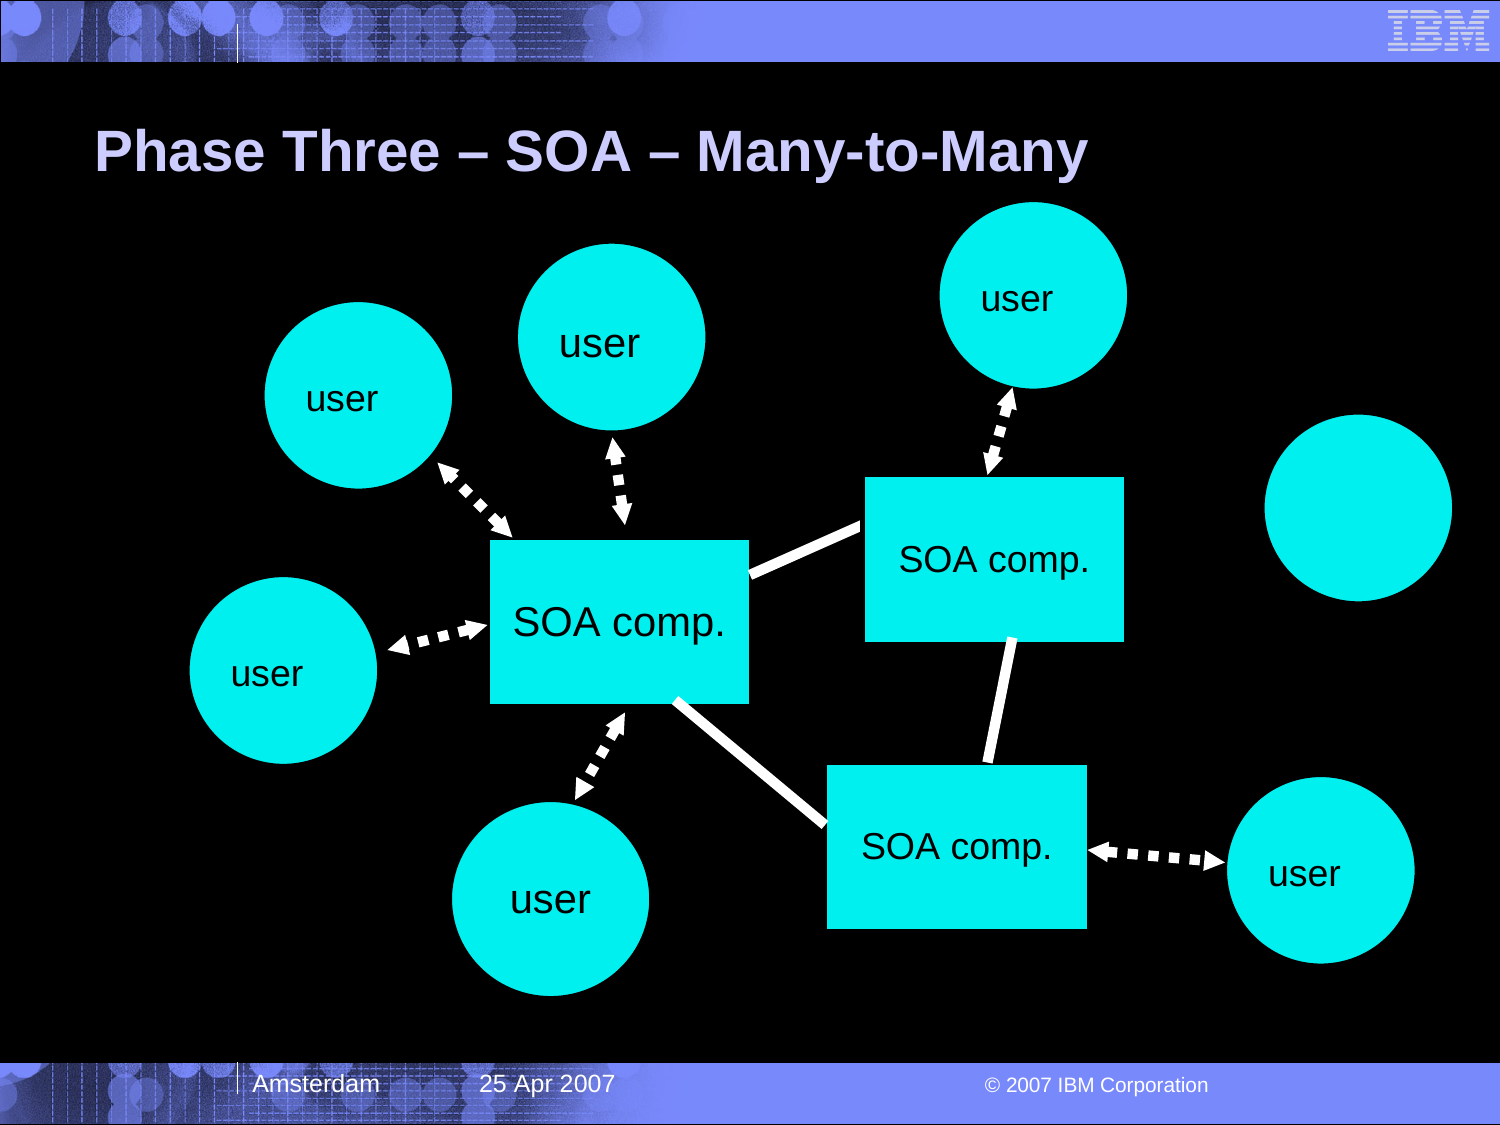

# Phase Three – SOA – Many-to-Many
user
user
user
SOA comp.
SOA comp.
user
SOA comp.
user
user